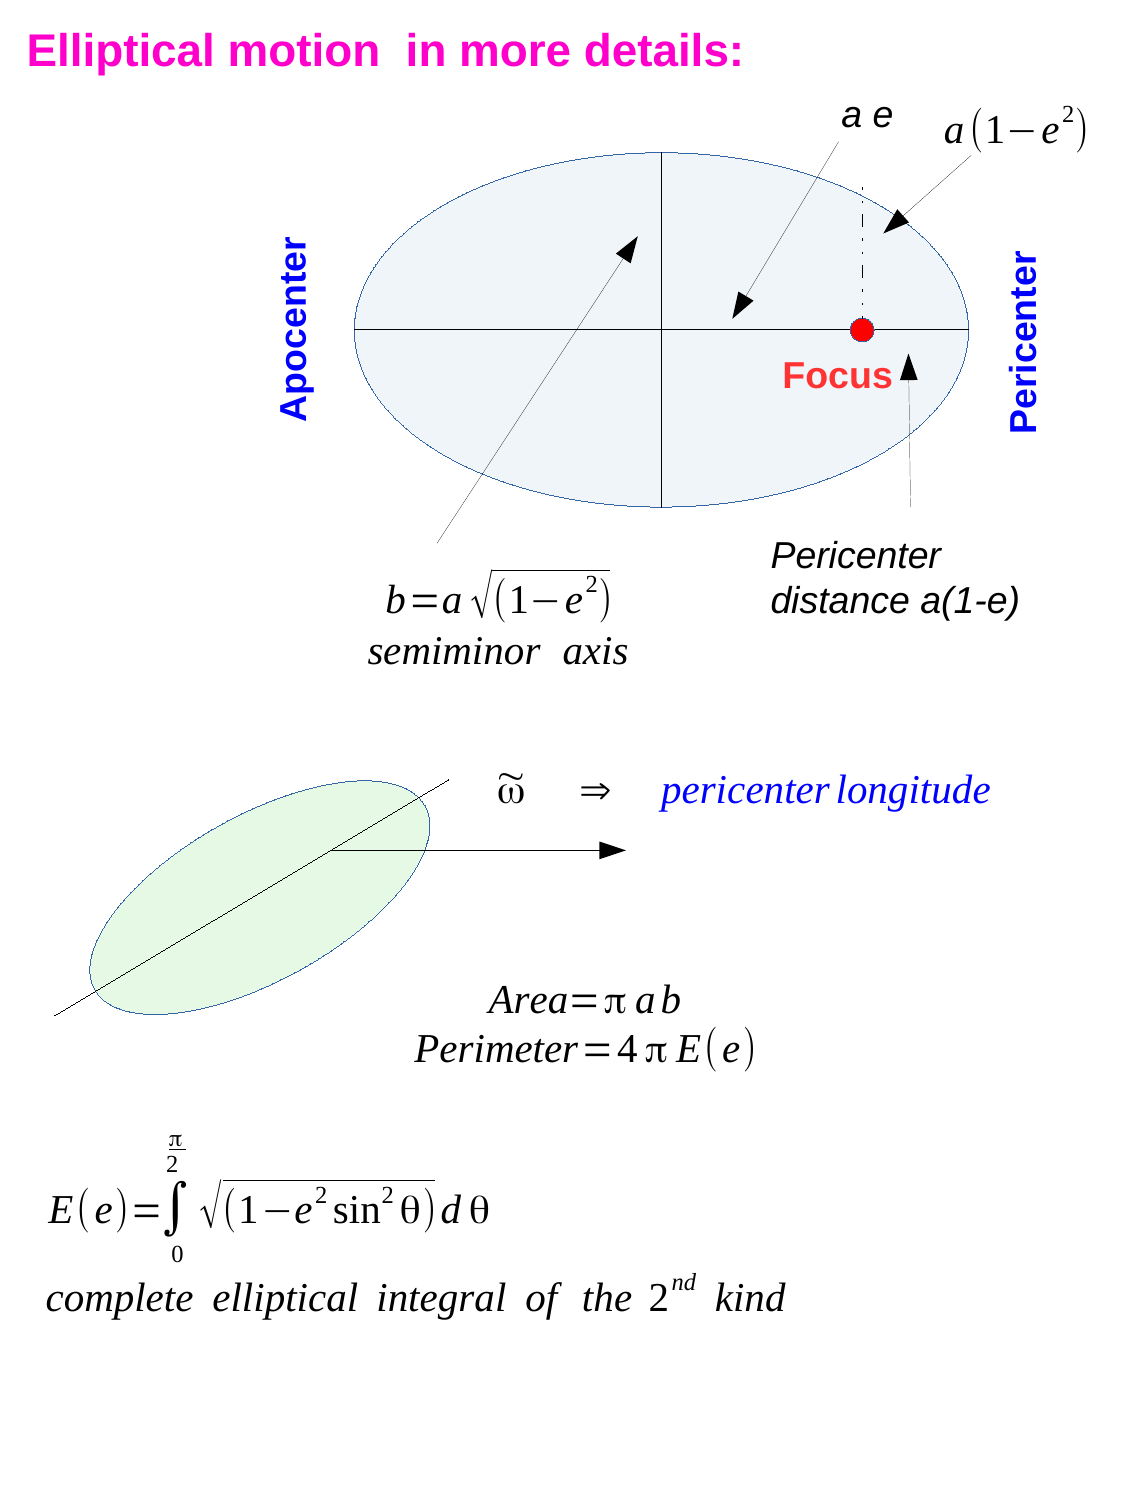

Elliptical motion in more details:
a e
Apocenter
Pericenter
Focus
Pericenter distance a(1-e)